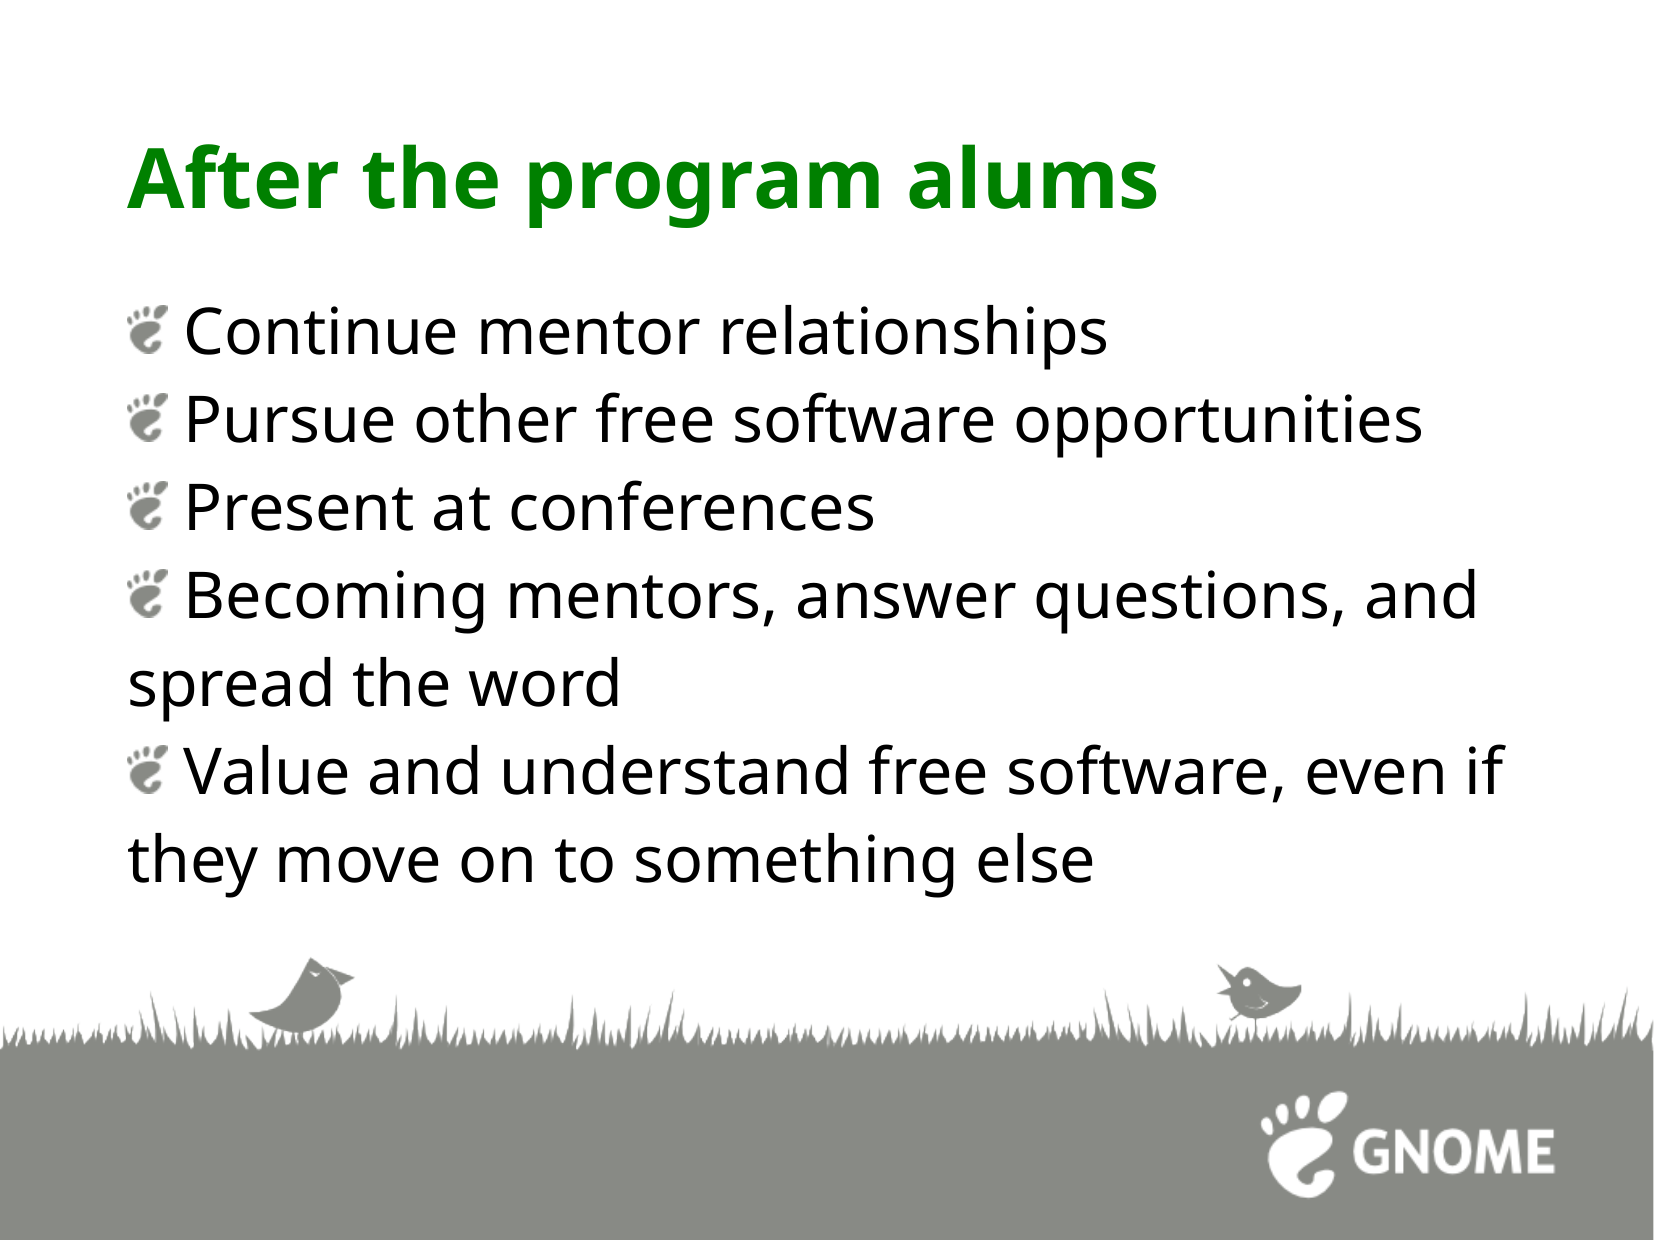

After the program alums
 Continue mentor relationships
 Pursue other free software opportunities
 Present at conferences
 Becoming mentors, answer questions, and spread the word
 Value and understand free software, even if they move on to something else